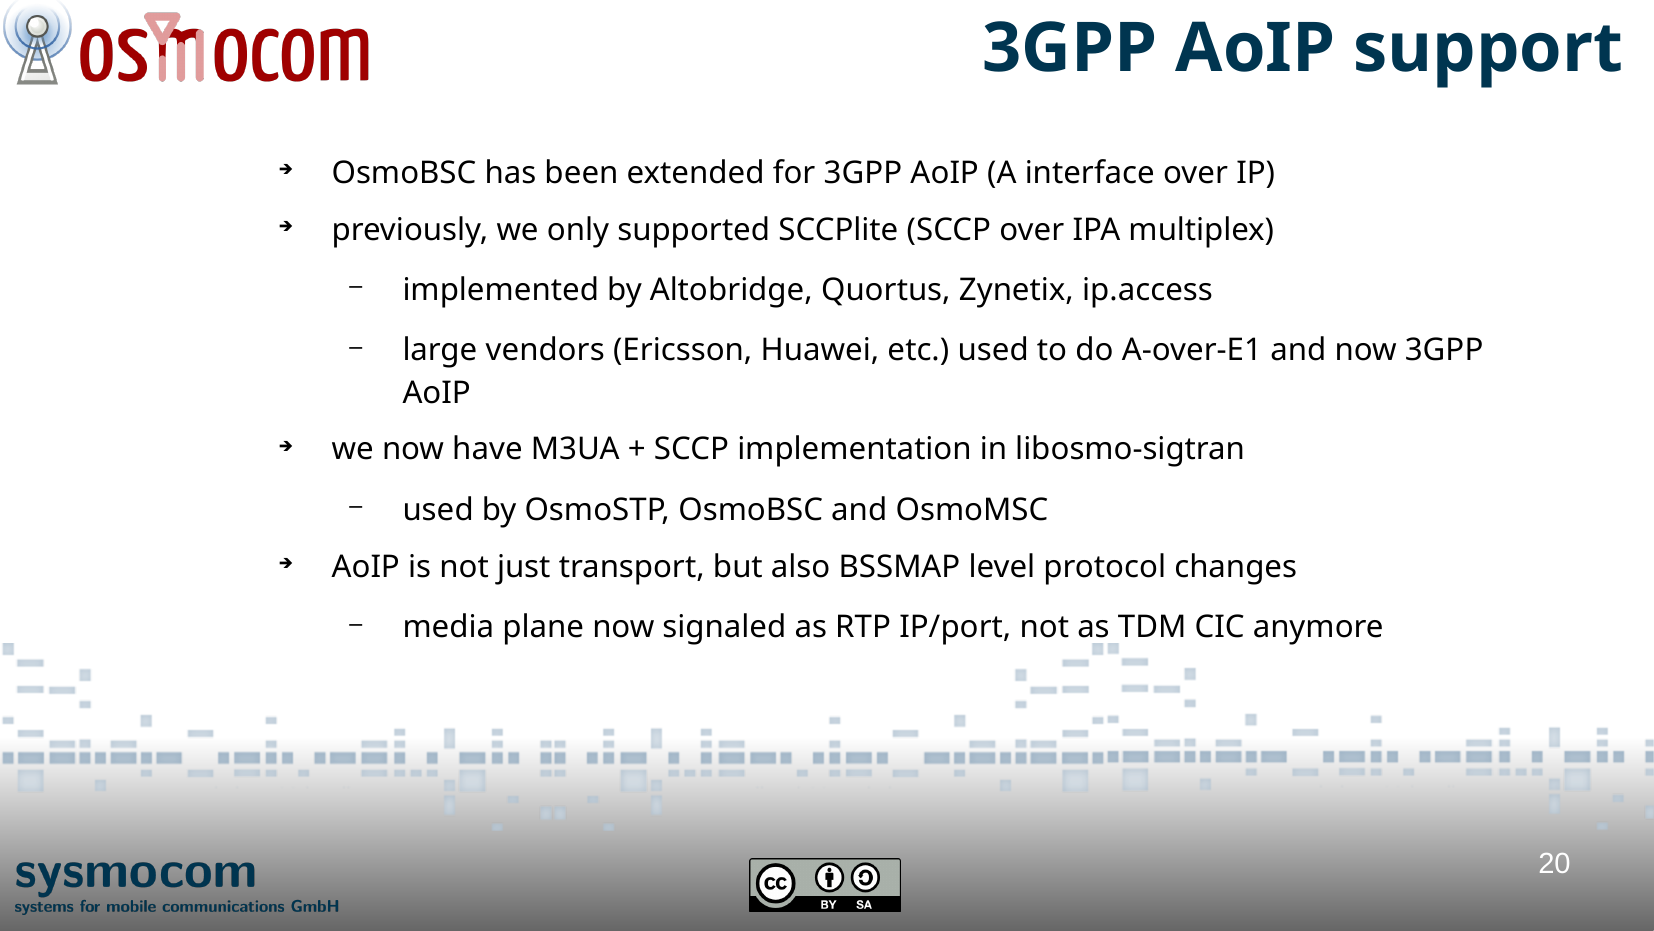

# 3GPP AoIP support
OsmoBSC has been extended for 3GPP AoIP (A interface over IP)
previously, we only supported SCCPlite (SCCP over IPA multiplex)
implemented by Altobridge, Quortus, Zynetix, ip.access
large vendors (Ericsson, Huawei, etc.) used to do A-over-E1 and now 3GPP AoIP
we now have M3UA + SCCP implementation in libosmo-sigtran
used by OsmoSTP, OsmoBSC and OsmoMSC
AoIP is not just transport, but also BSSMAP level protocol changes
media plane now signaled as RTP IP/port, not as TDM CIC anymore
20